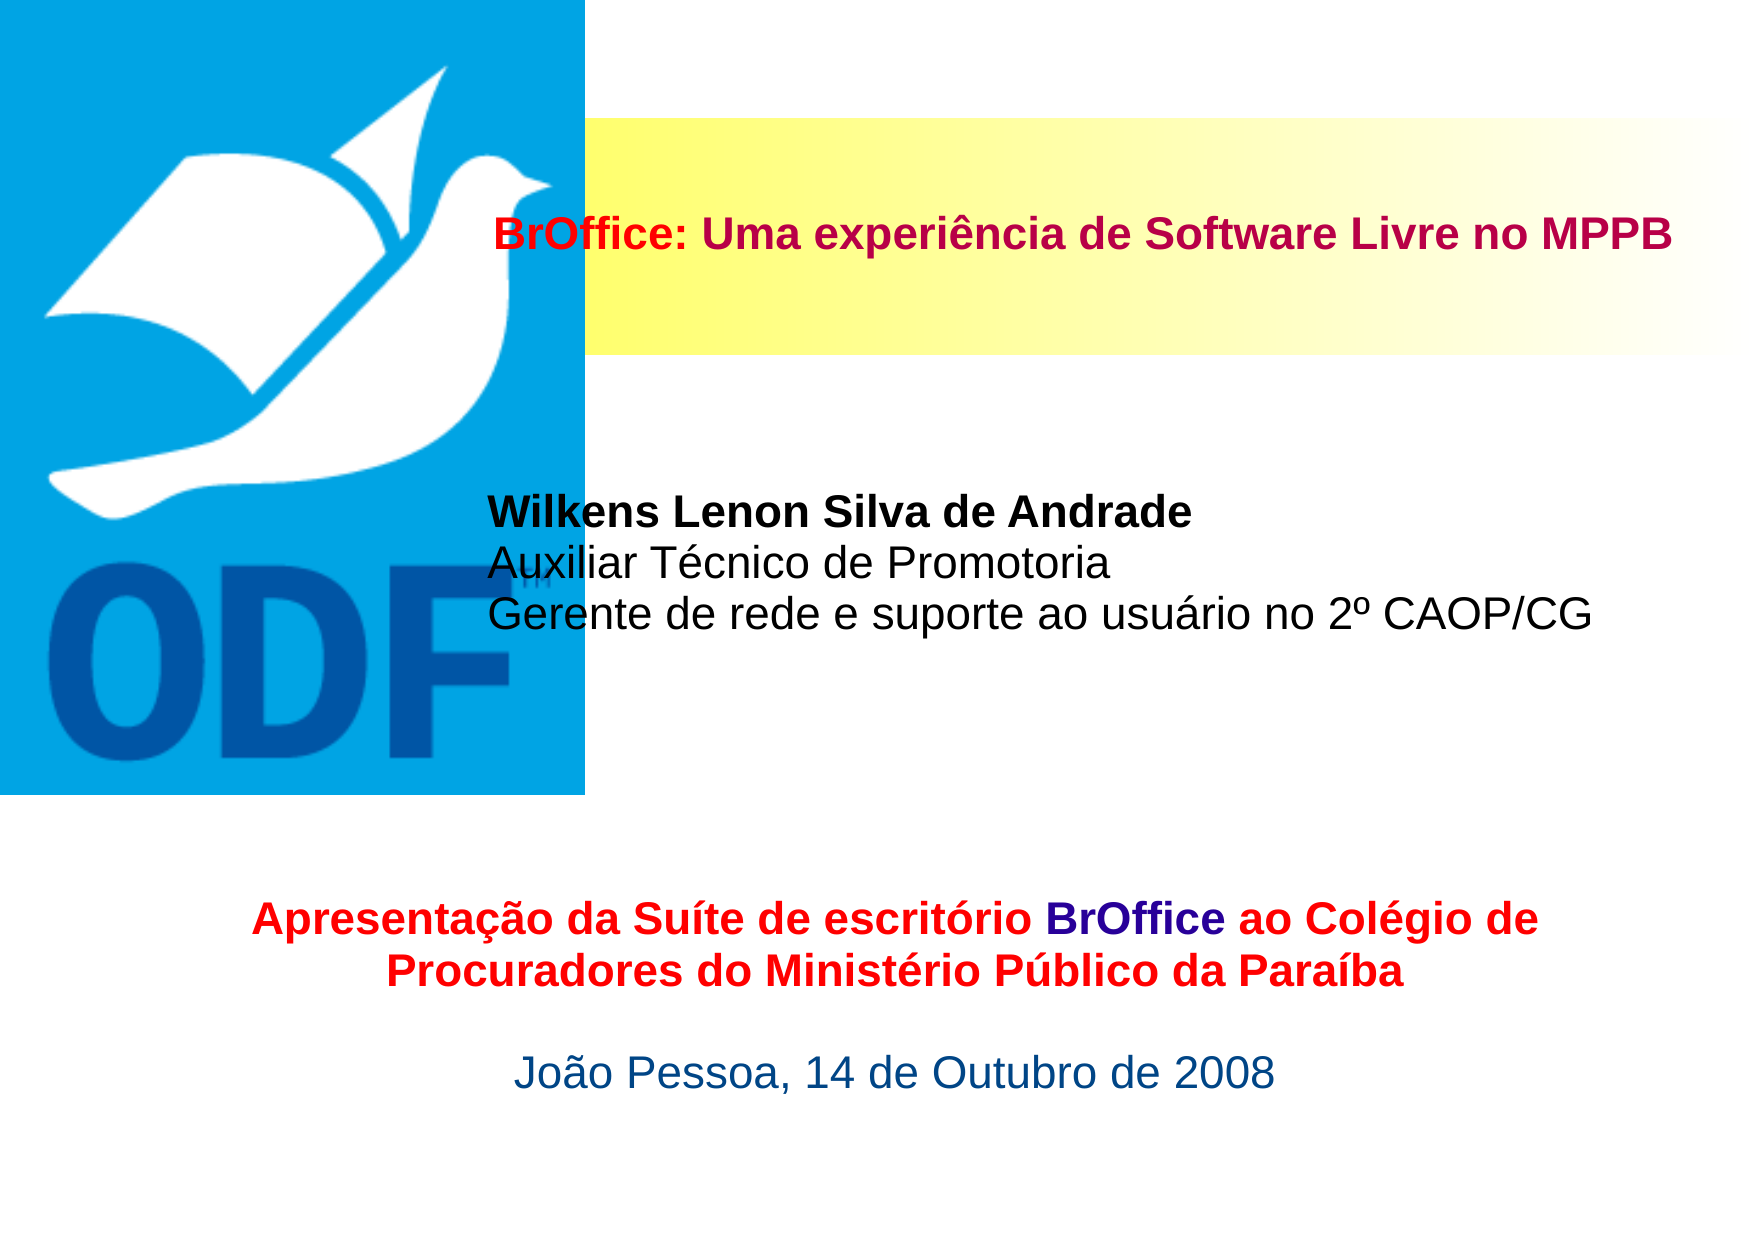

BrOffice: Uma experiência de Software Livre no MPPB
Wilkens Lenon Silva de Andrade
Auxiliar Técnico de Promotoria
Gerente de rede e suporte ao usuário no 2º CAOP/CG
Apresentação da Suíte de escritório BrOffice ao Colégio de Procuradores do Ministério Público da Paraíba
João Pessoa, 14 de Outubro de 2008